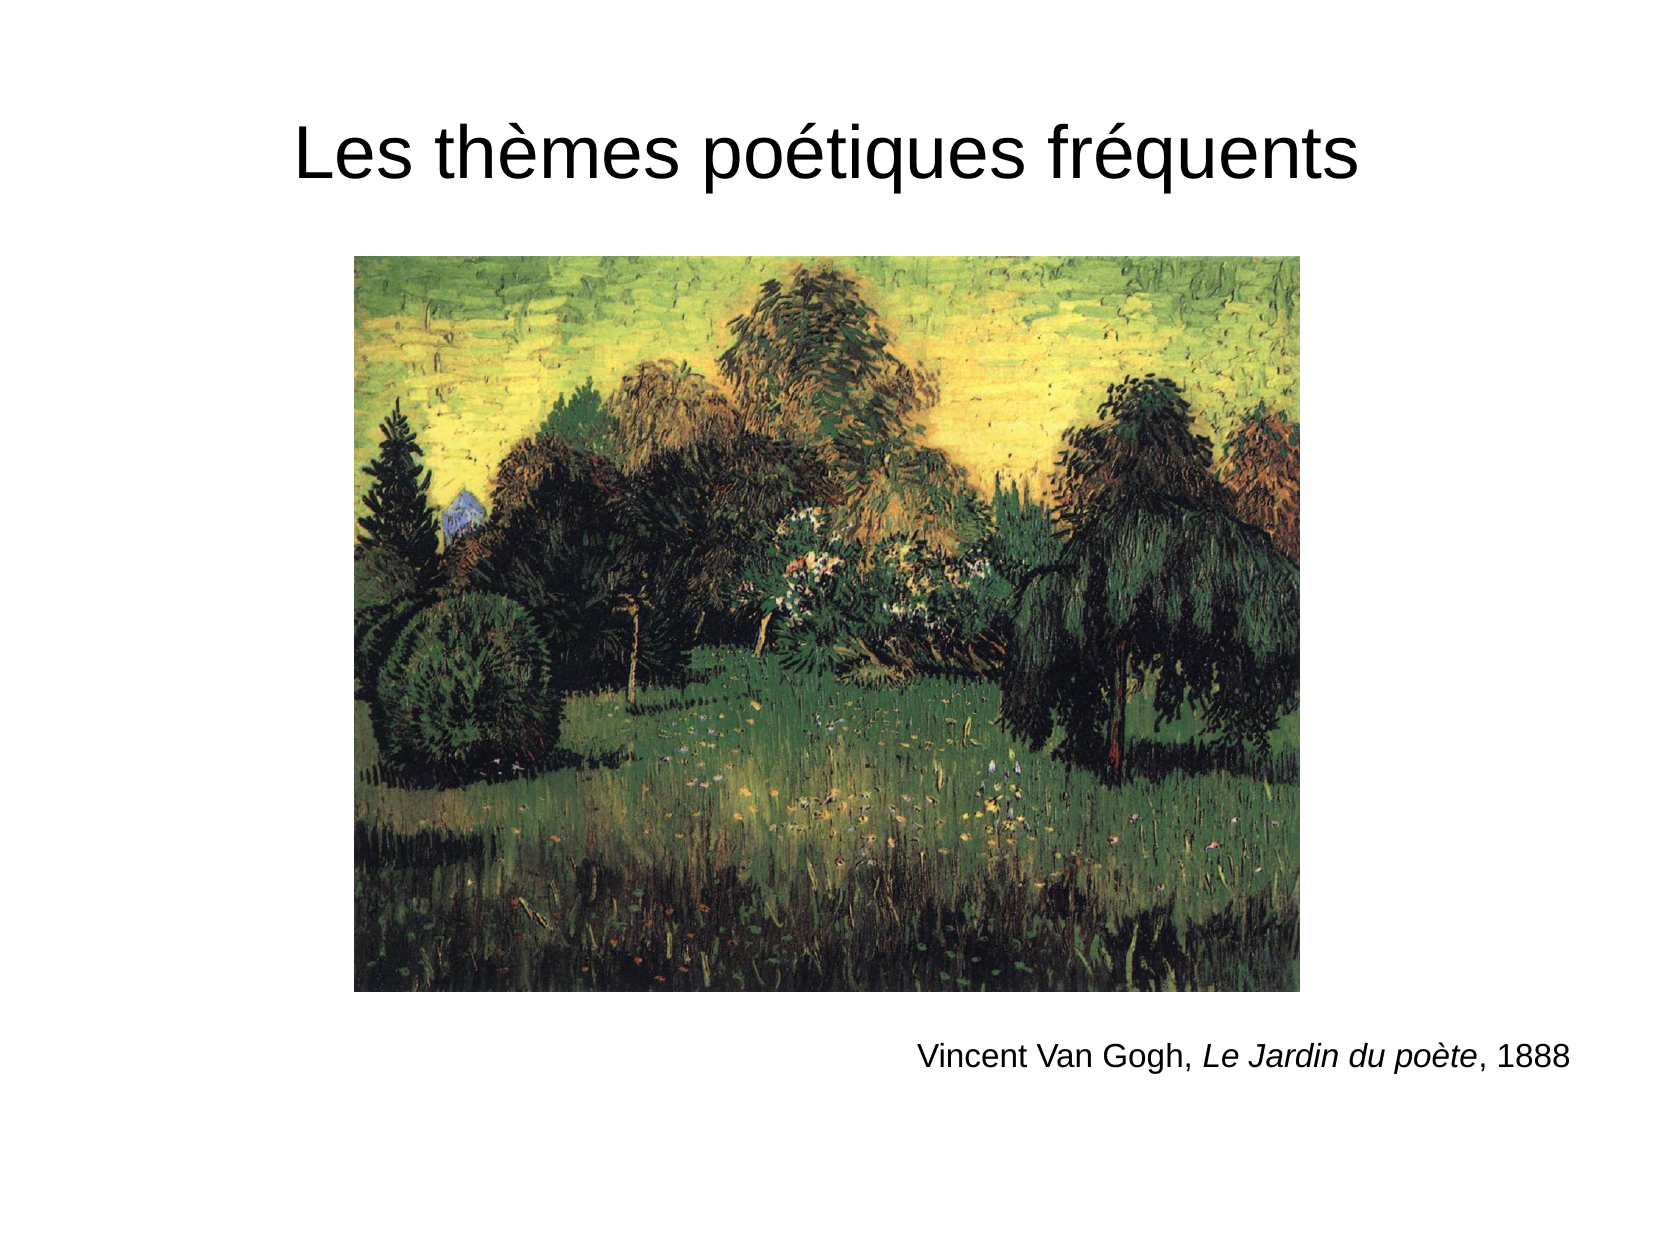

# Les thèmes poétiques fréquents
Vincent Van Gogh, Le Jardin du poète, 1888